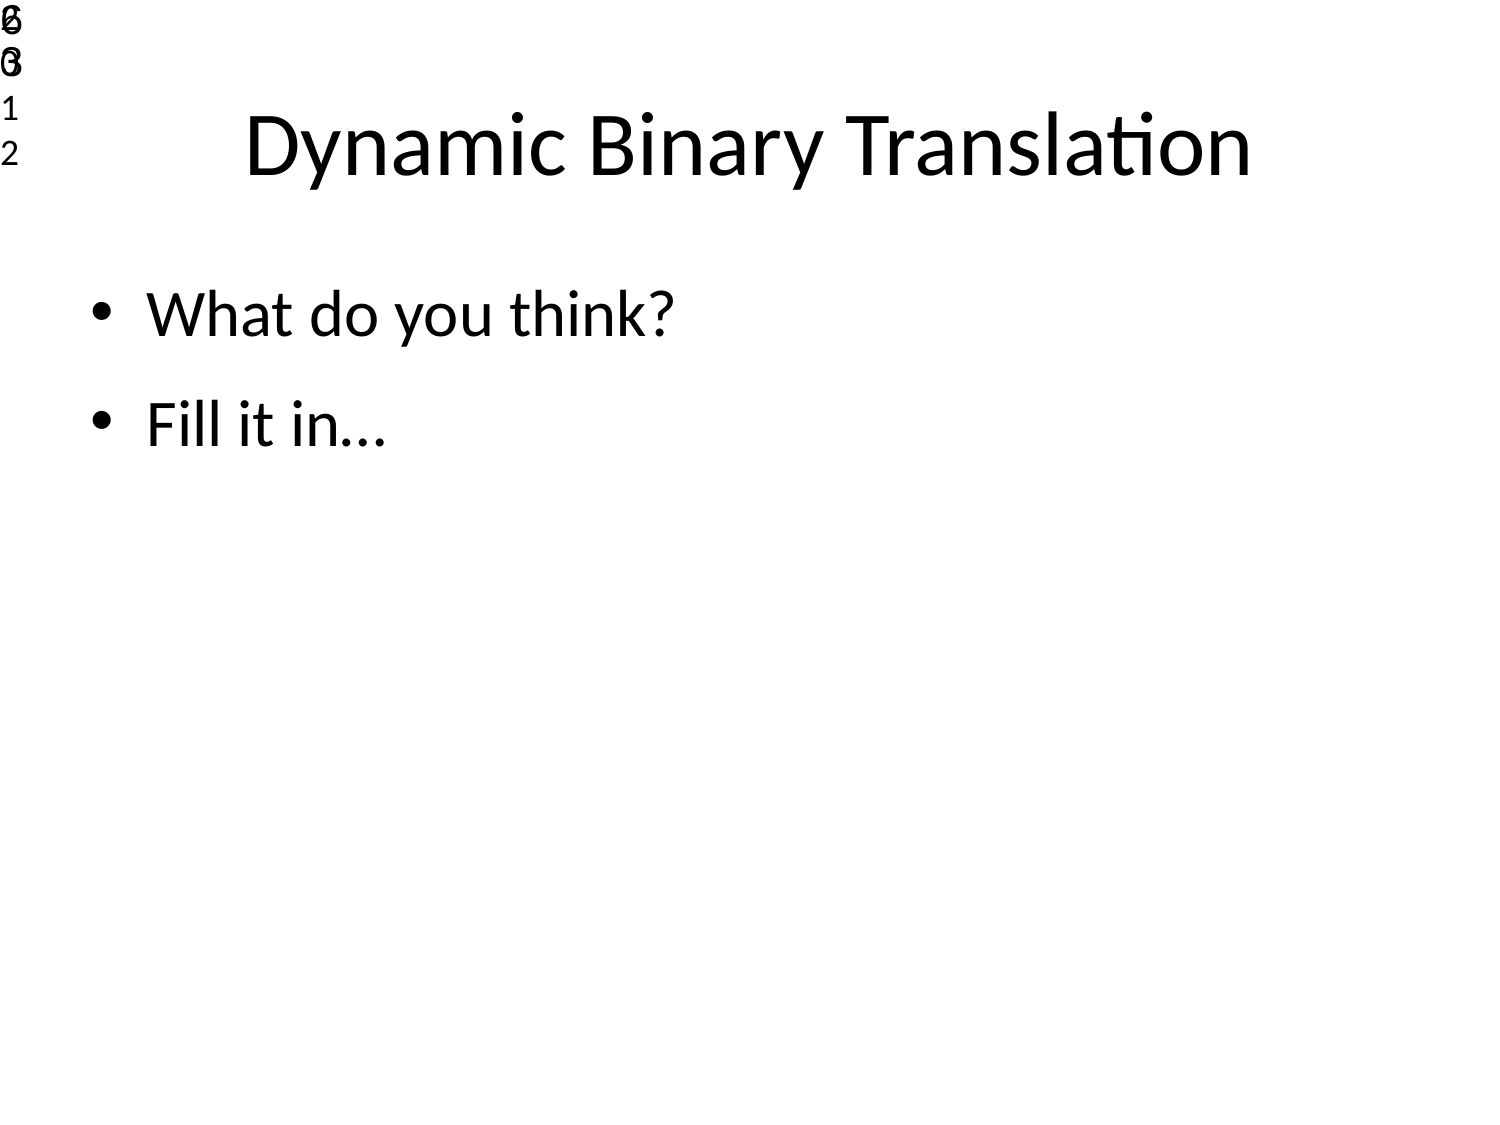

2012
# Dynamic Binary Translation
What do you think?
Fill it in…